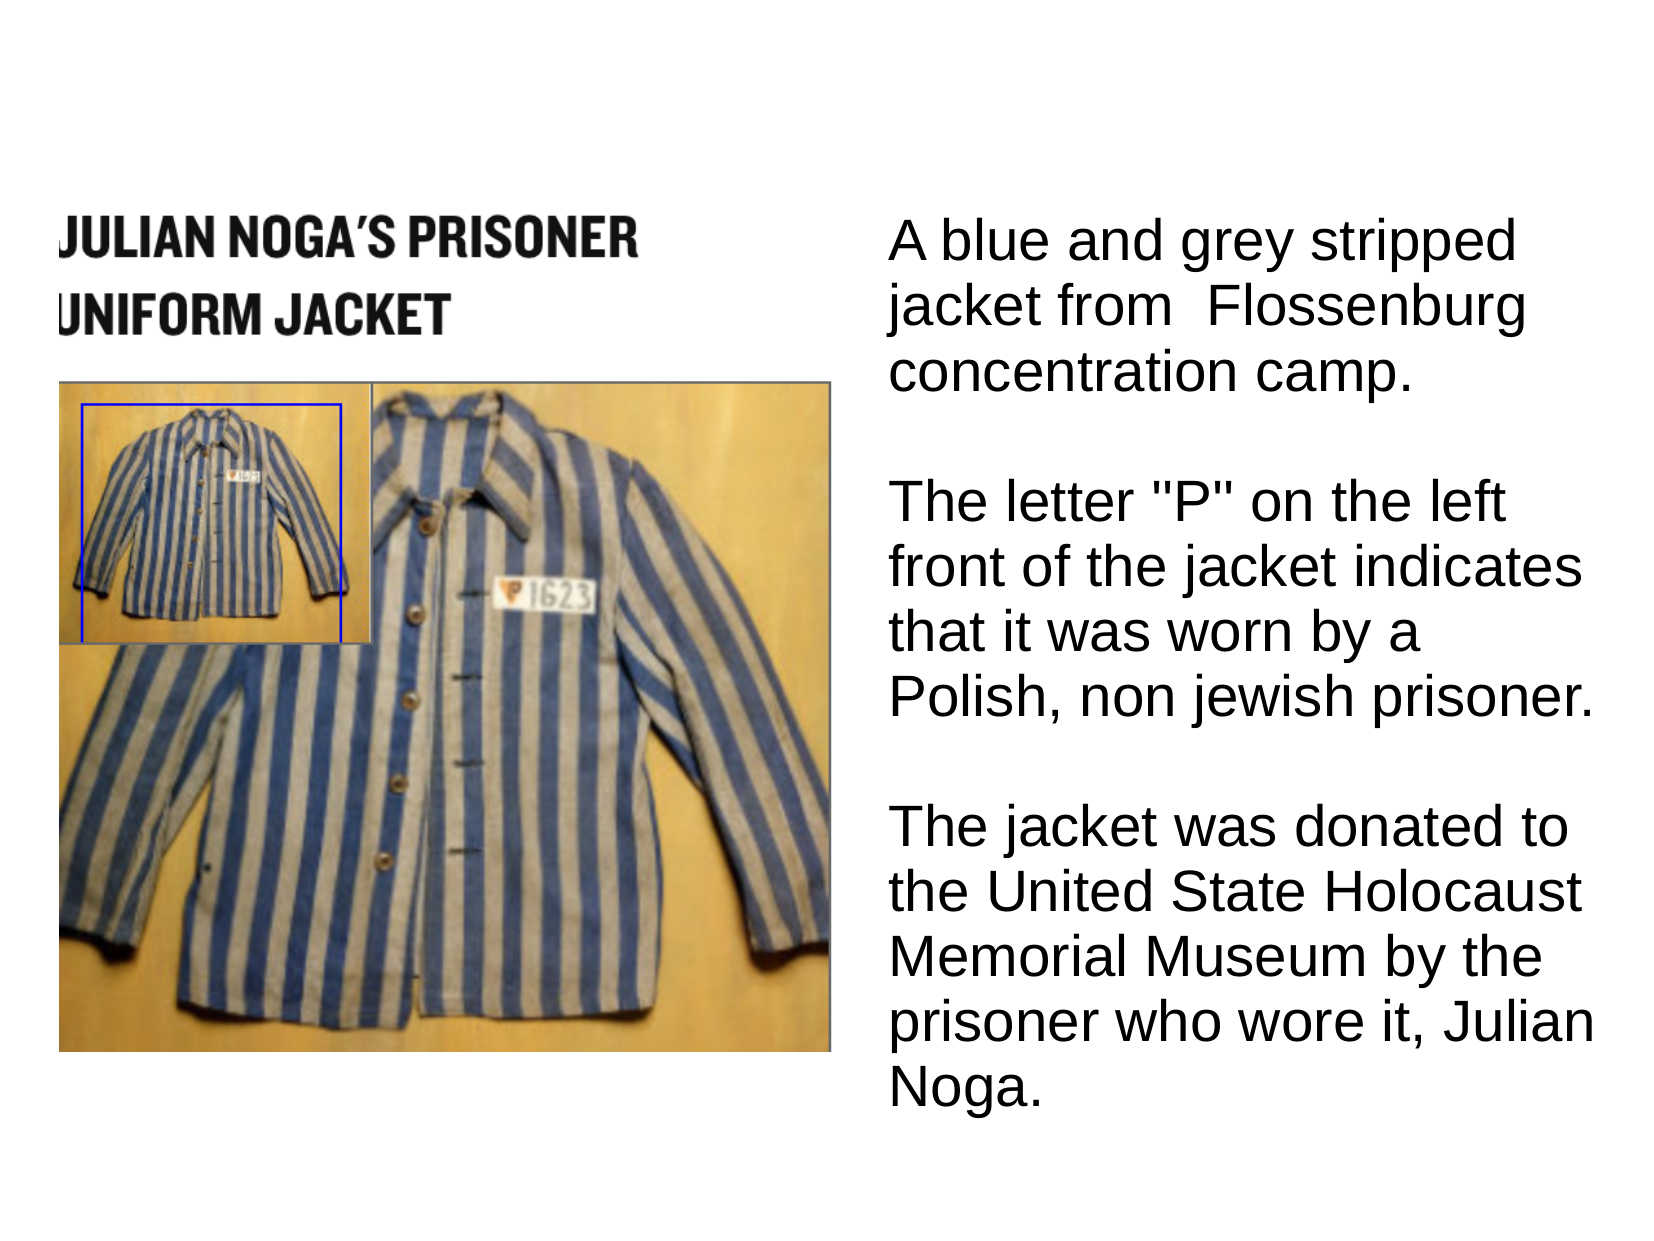

A blue and grey stripped jacket from Flossenburg concentration camp.
The letter ''P'' on the left front of the jacket indicates that it was worn by a Polish, non jewish prisoner.
The jacket was donated to the United State Holocaust Memorial Museum by the prisoner who wore it, Julian Noga.